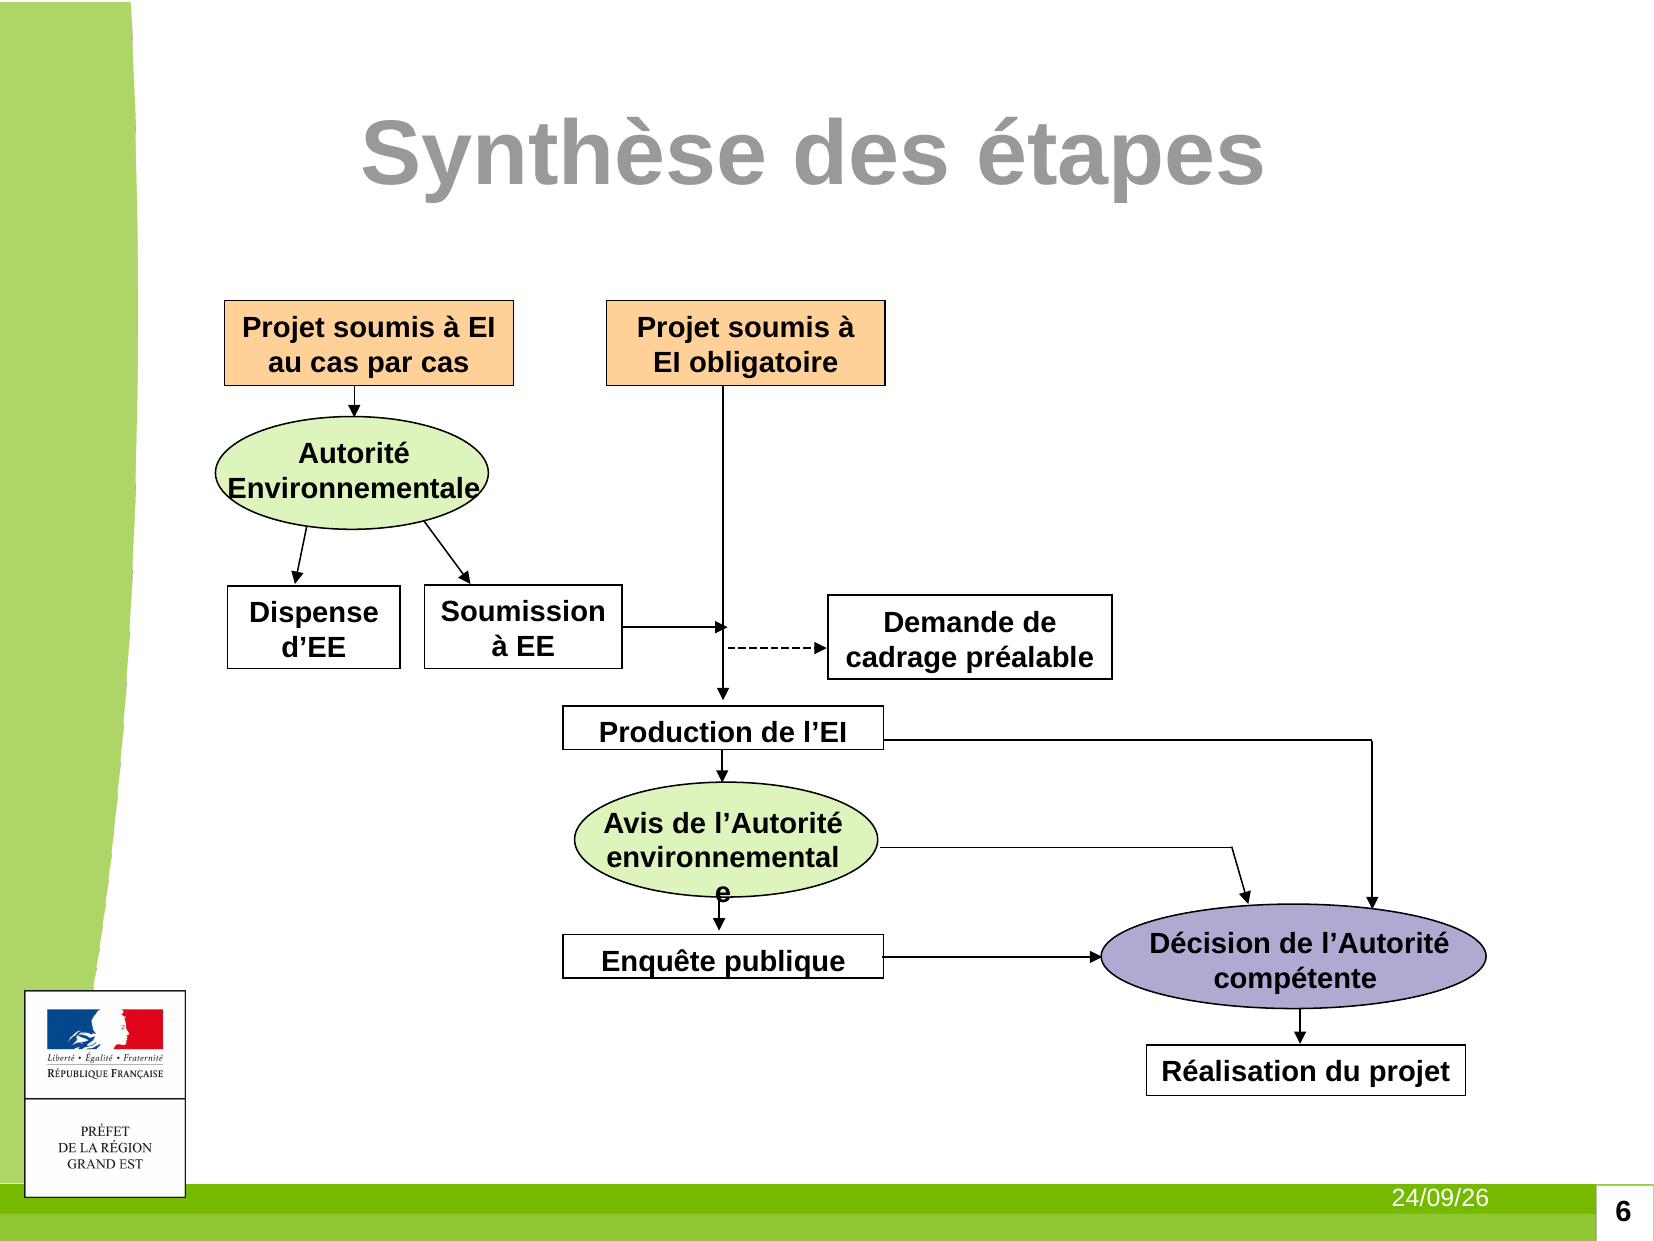

# Synthèse des étapes
Projet soumis à EI au cas par cas
Projet soumis à EI obligatoire
Autorité Environnementale
Soumission
à EE
Dispense
d’EE
Demande de cadrage préalable
Production de l’EI
Avis de l’Autorité environnementale
Décision de l’Autorité compétente
Enquête publique
Réalisation du projet
6